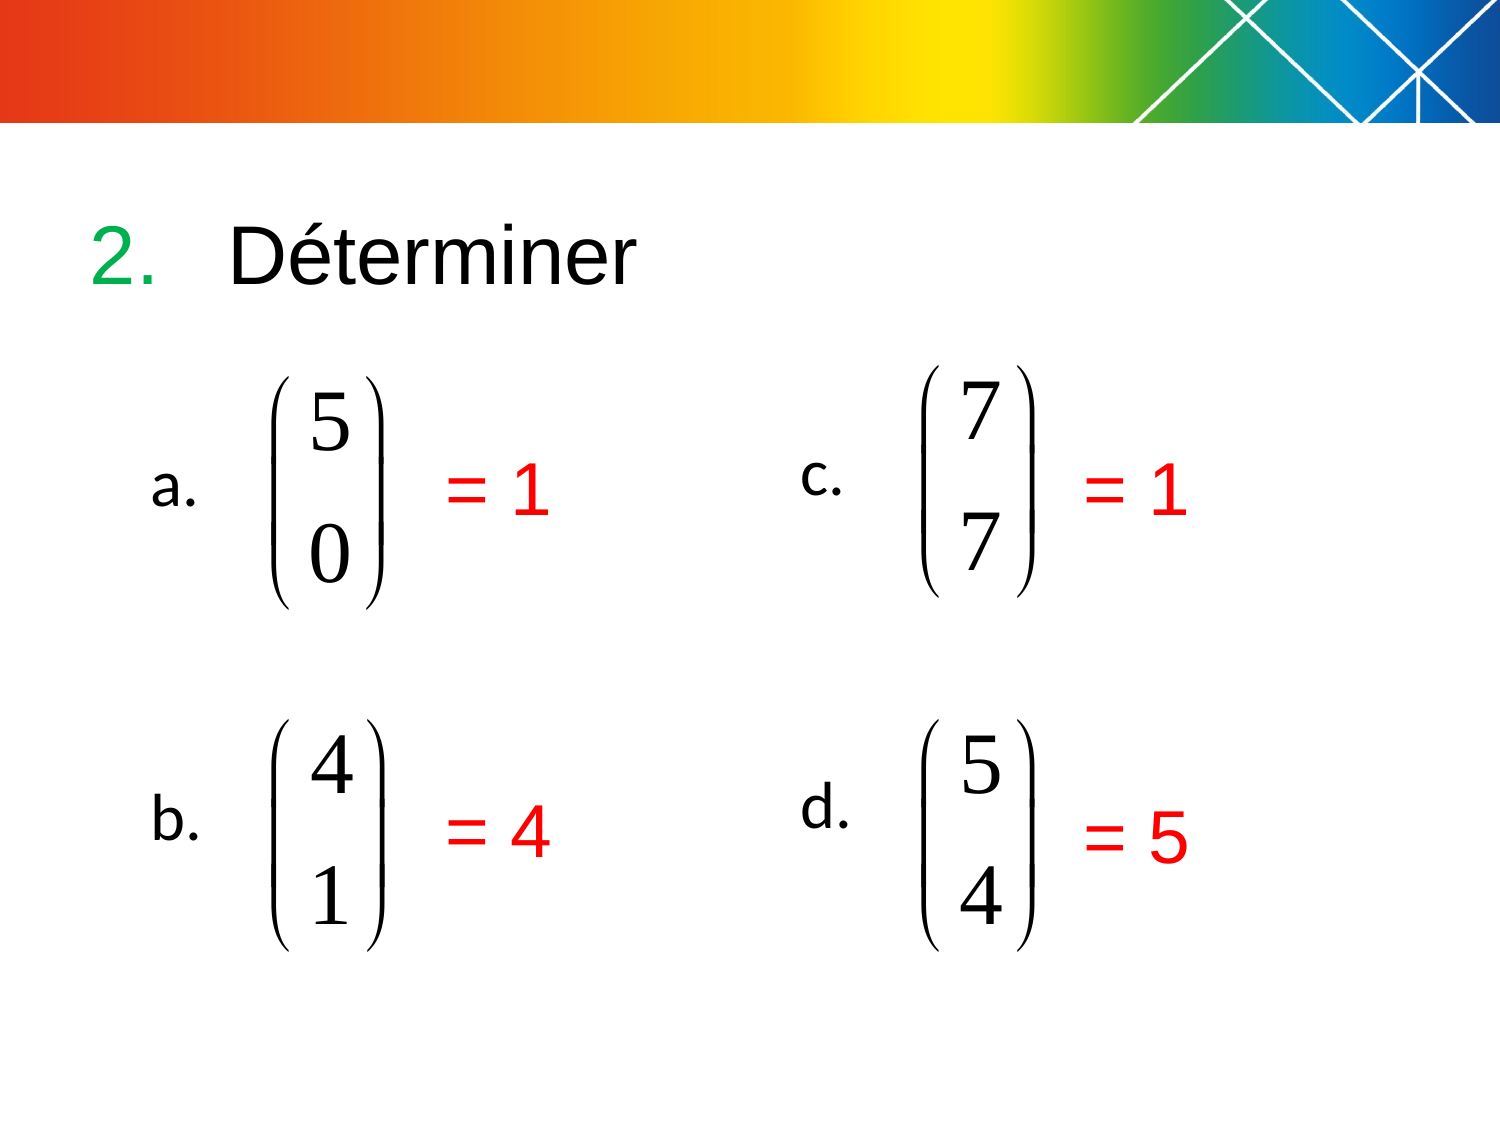

Déterminer
c.
d.
a.
b.
= 1
= 1
= 4
= 5